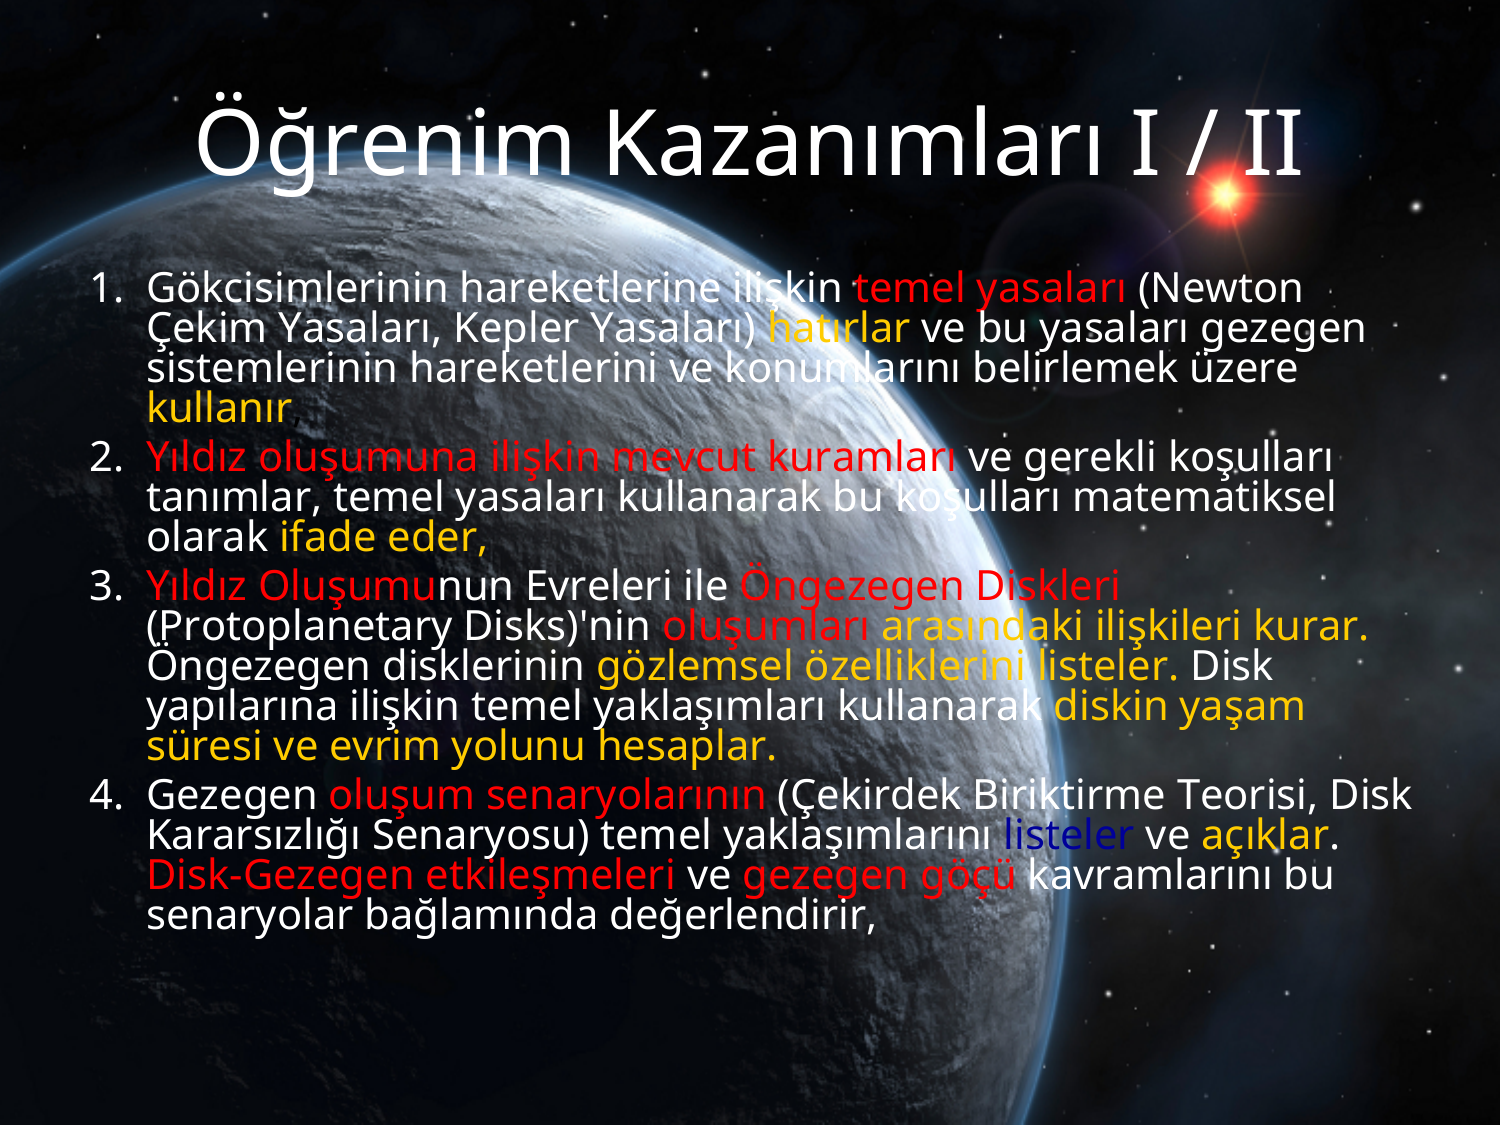

# Öğrenim Kazanımları I / II
Gökcisimlerinin hareketlerine ilişkin temel yasaları (Newton Çekim Yasaları, Kepler Yasaları) hatırlar ve bu yasaları gezegen sistemlerinin hareketlerini ve konumlarını belirlemek üzere kullanır,
Yıldız oluşumuna ilişkin mevcut kuramları ve gerekli koşulları tanımlar, temel yasaları kullanarak bu koşulları matematiksel olarak ifade eder,
Yıldız Oluşumunun Evreleri ile Öngezegen Diskleri (Protoplanetary Disks)'nin oluşumları arasındaki ilişkileri kurar. Öngezegen disklerinin gözlemsel özelliklerini listeler. Disk yapılarına ilişkin temel yaklaşımları kullanarak diskin yaşam süresi ve evrim yolunu hesaplar.
Gezegen oluşum senaryolarının (Çekirdek Biriktirme Teorisi, Disk Kararsızlığı Senaryosu) temel yaklaşımlarını listeler ve açıklar. Disk-Gezegen etkileşmeleri ve gezegen göçü kavramlarını bu senaryolar bağlamında değerlendirir,